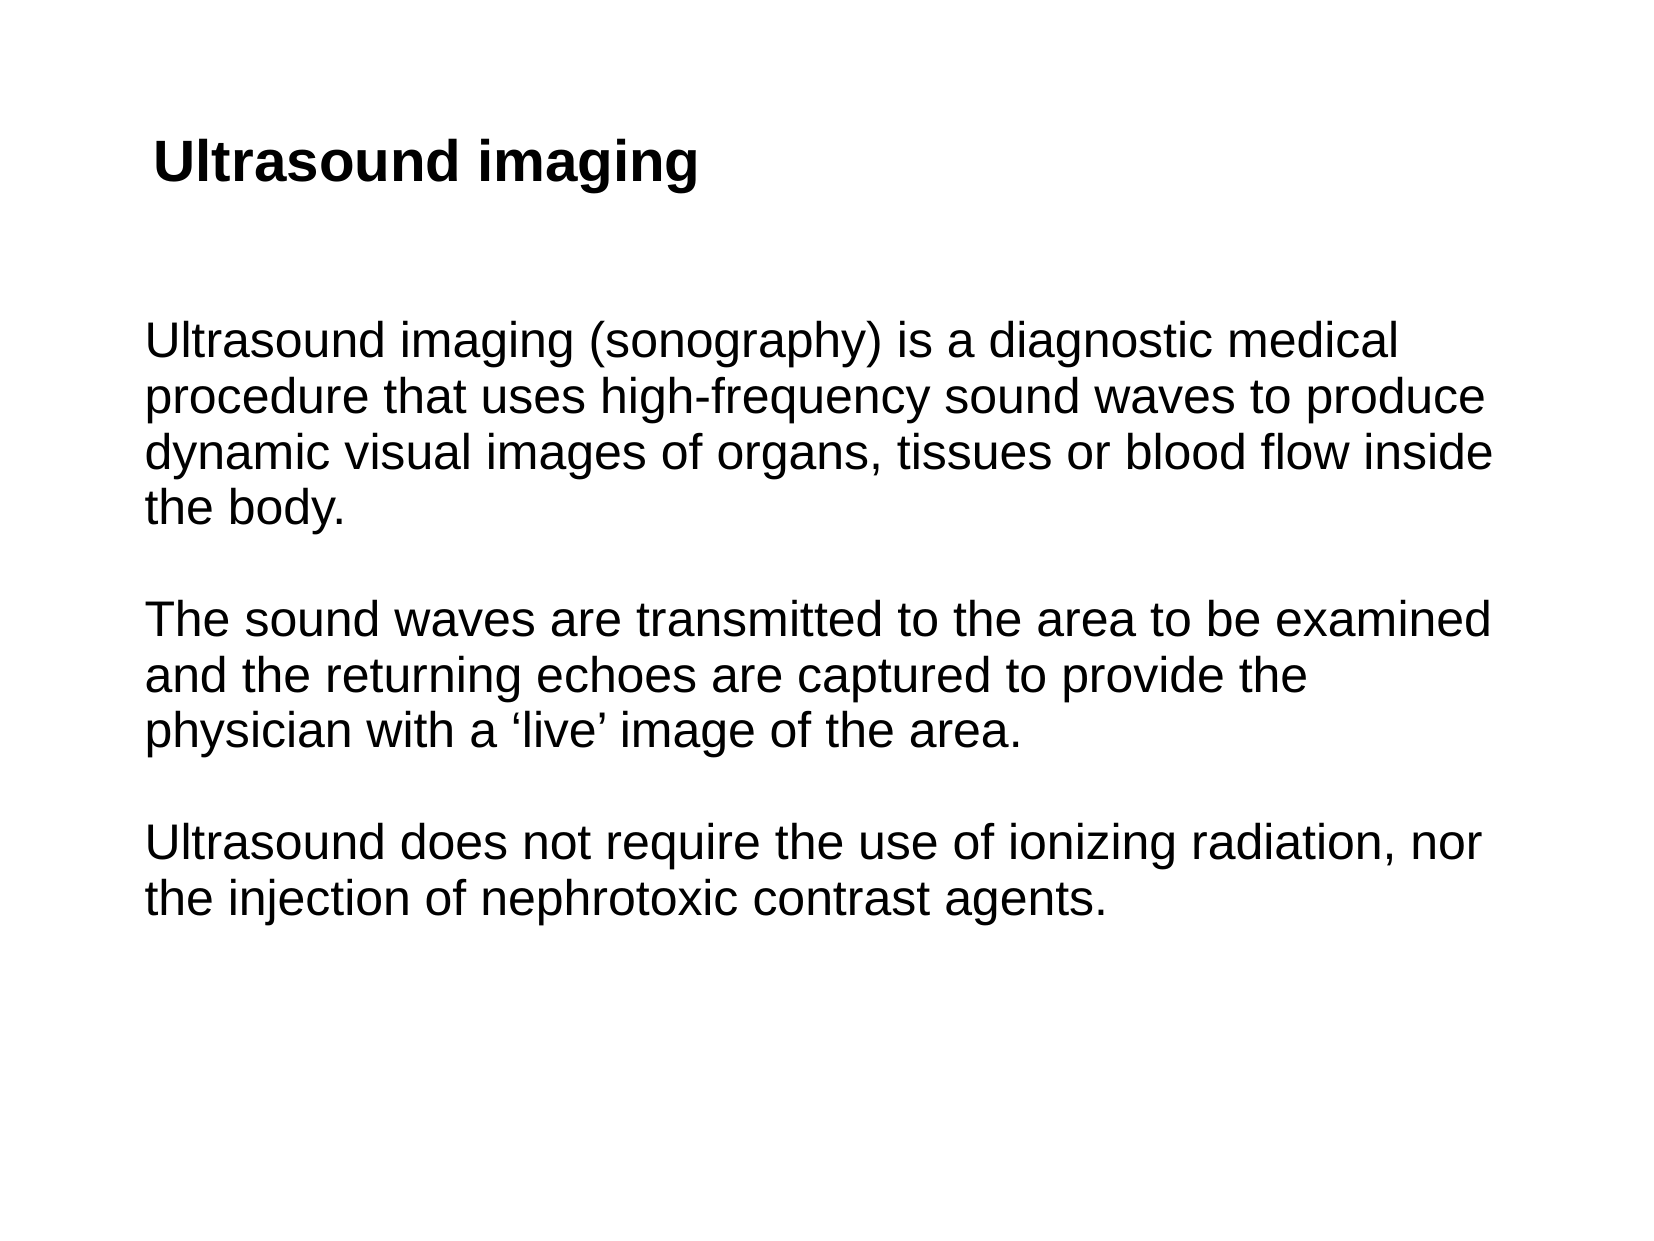

Ultrasound imaging
Ultrasound imaging (sonography) is a diagnostic medical procedure that uses high-frequency sound waves to produce dynamic visual images of organs, tissues or blood flow inside the body.
The sound waves are transmitted to the area to be examined and the returning echoes are captured to provide the physician with a ‘live’ image of the area.
Ultrasound does not require the use of ionizing radiation, nor the injection of nephrotoxic contrast agents.